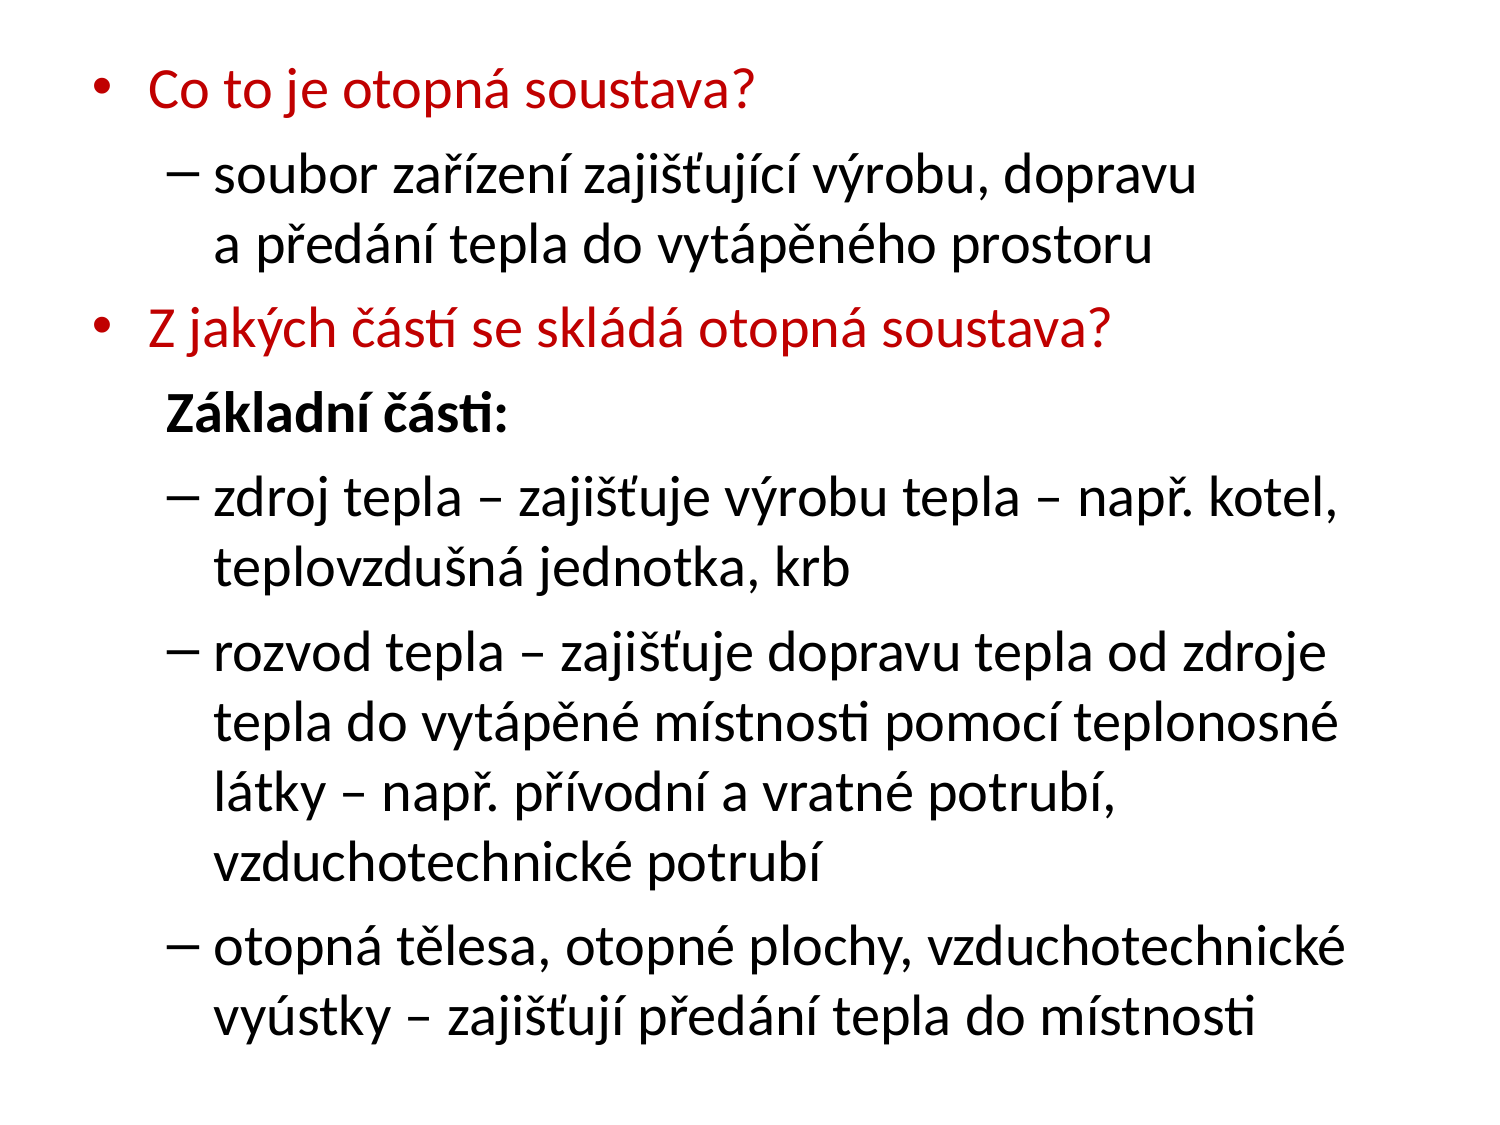

Co to je otopná soustava?
soubor zařízení zajišťující výrobu, dopravu
a předání tepla do vytápěného prostoru
Z jakých částí se skládá otopná soustava?
Základní části:
zdroj tepla – zajišťuje výrobu tepla – např. kotel, teplovzdušná jednotka, krb
rozvod tepla – zajišťuje dopravu tepla od zdroje tepla do vytápěné místnosti pomocí teplonosné látky – např. přívodní a vratné potrubí, vzduchotechnické potrubí
otopná tělesa, otopné plochy, vzduchotechnické vyústky – zajišťují předání tepla do místnosti
#